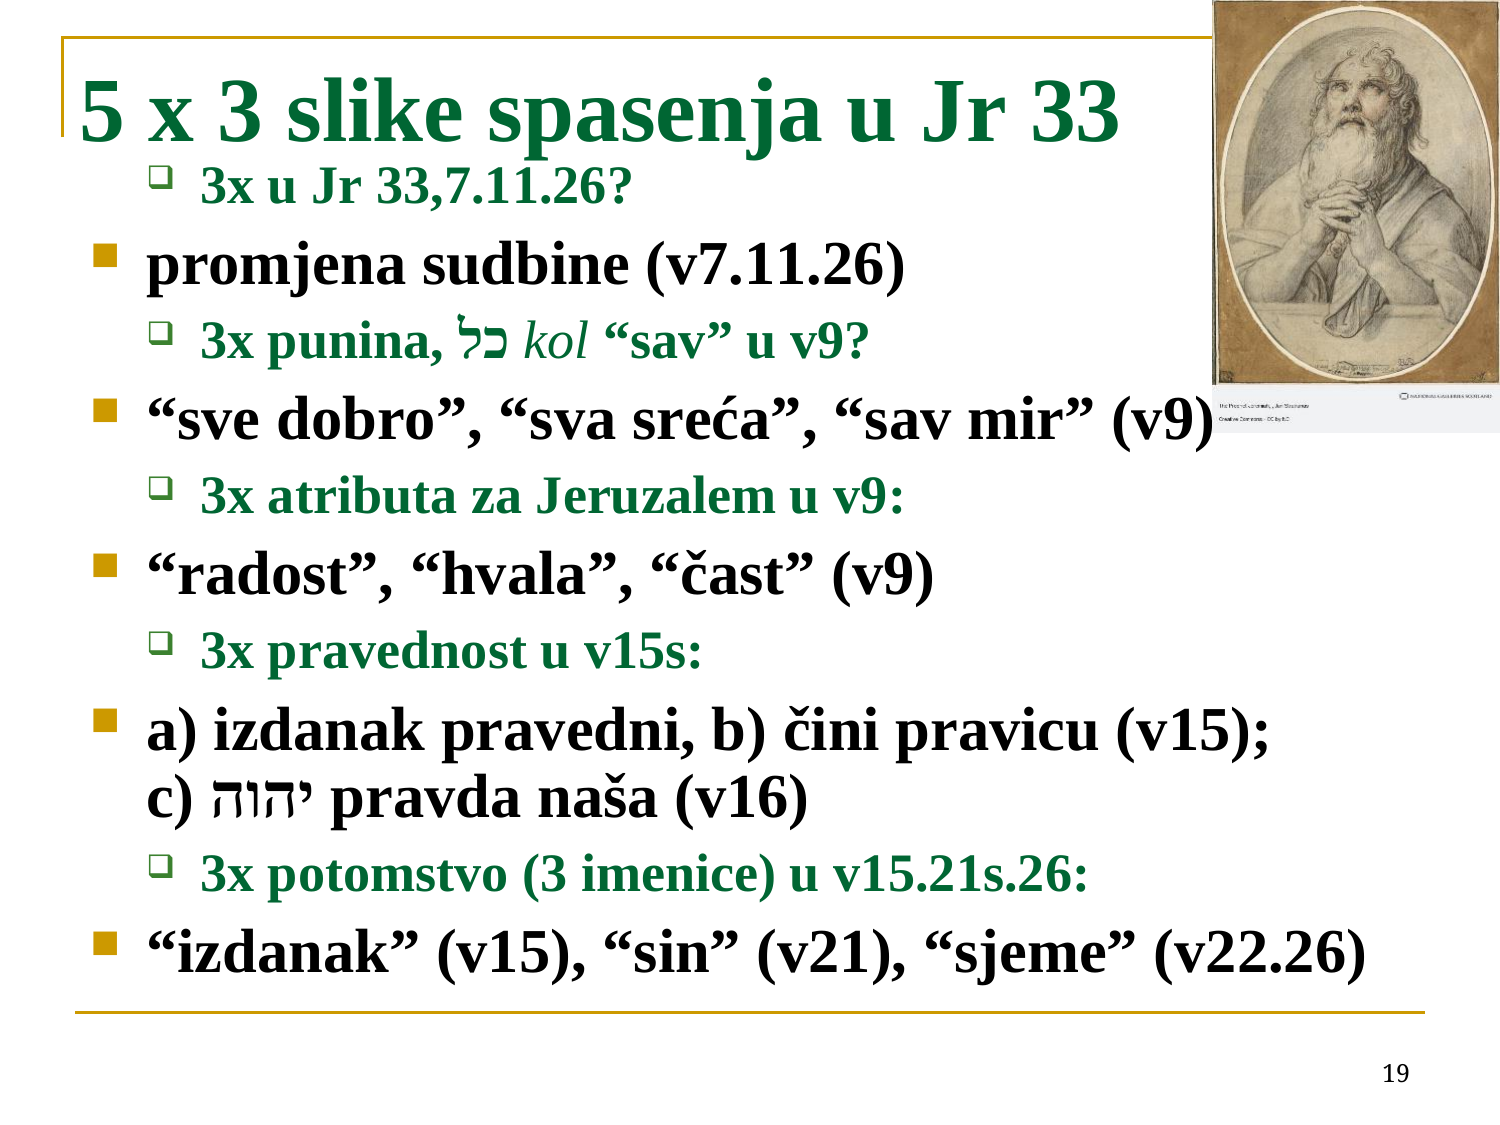

# 5 x 3 slike spasenja u Jr 33
3x u Jr 33,7.11.26?
promjena sudbine (v7.11.26)
3x punina, כל kol “sav” u v9?
“sve dobro”, “sva sreća”, “sav mir” (v9)
3x atributa za Jeruzalem u v9:
“radost”, “hvala”, “čast” (v9)
3x pravednost u v15s:
a) izdanak pravedni, b) čini pravicu (v15);
c) יהוה pravda naša (v16)
3x potomstvo (3 imenice) u v15.21s.26:
“izdanak” (v15), “sin” (v21), “sjeme” (v22.26)